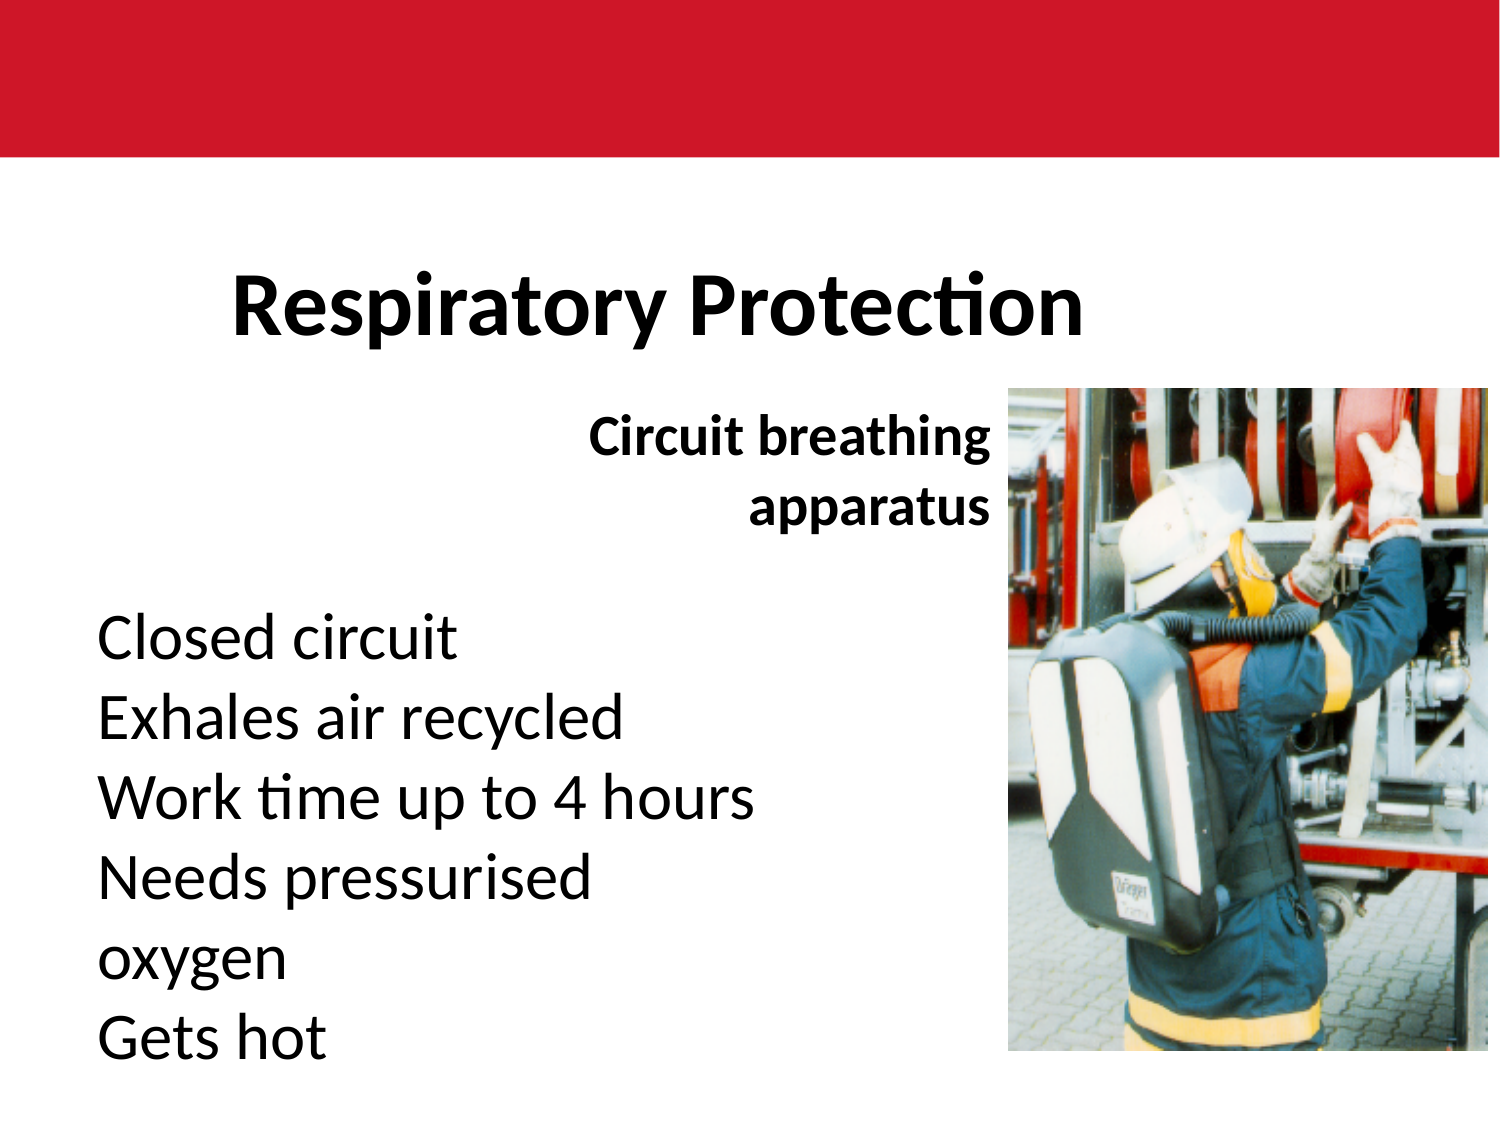

Respiratory Protection
Circuit breathing apparatus
Closed circuit
Exhales air recycled
Work time up to 4 hours
Needs pressurised oxygen
Gets hot
DATE